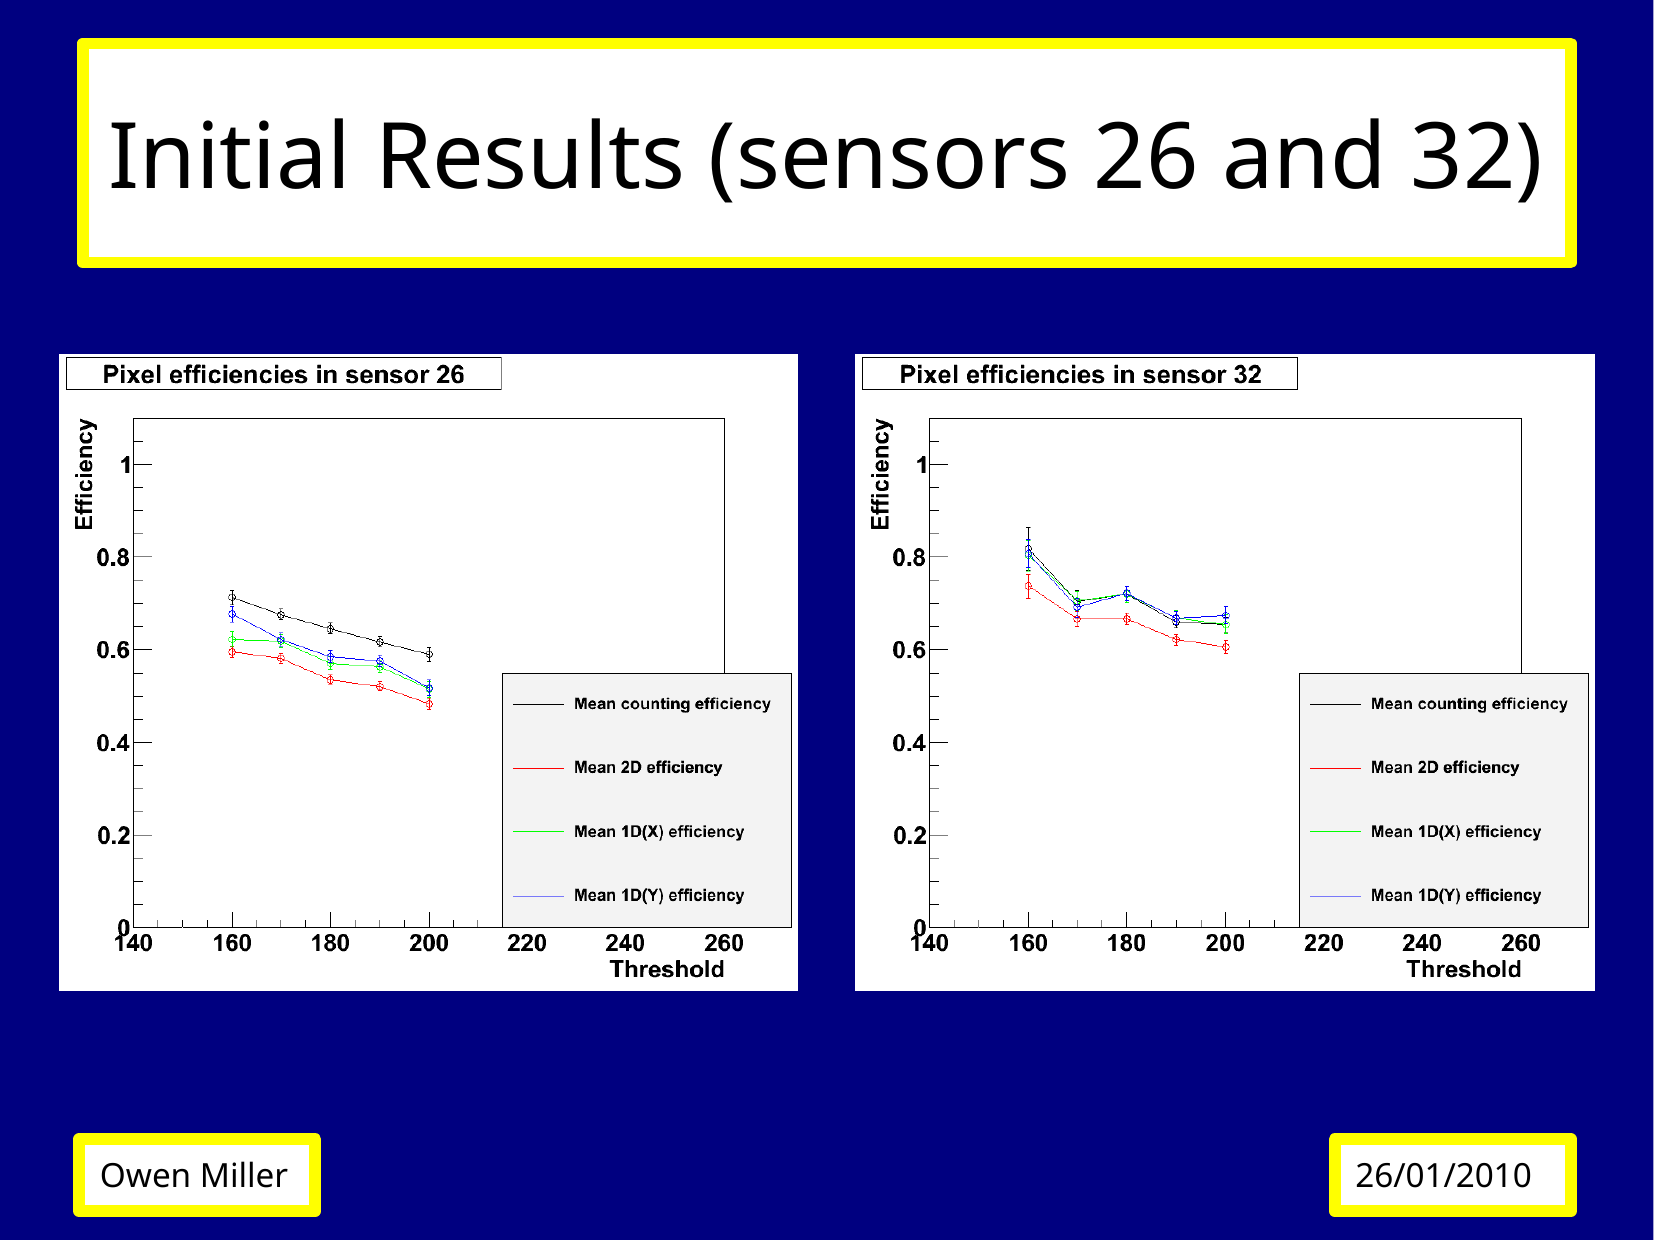

# Initial Results (sensors 26 and 32)
Owen Miller
26/01/2010